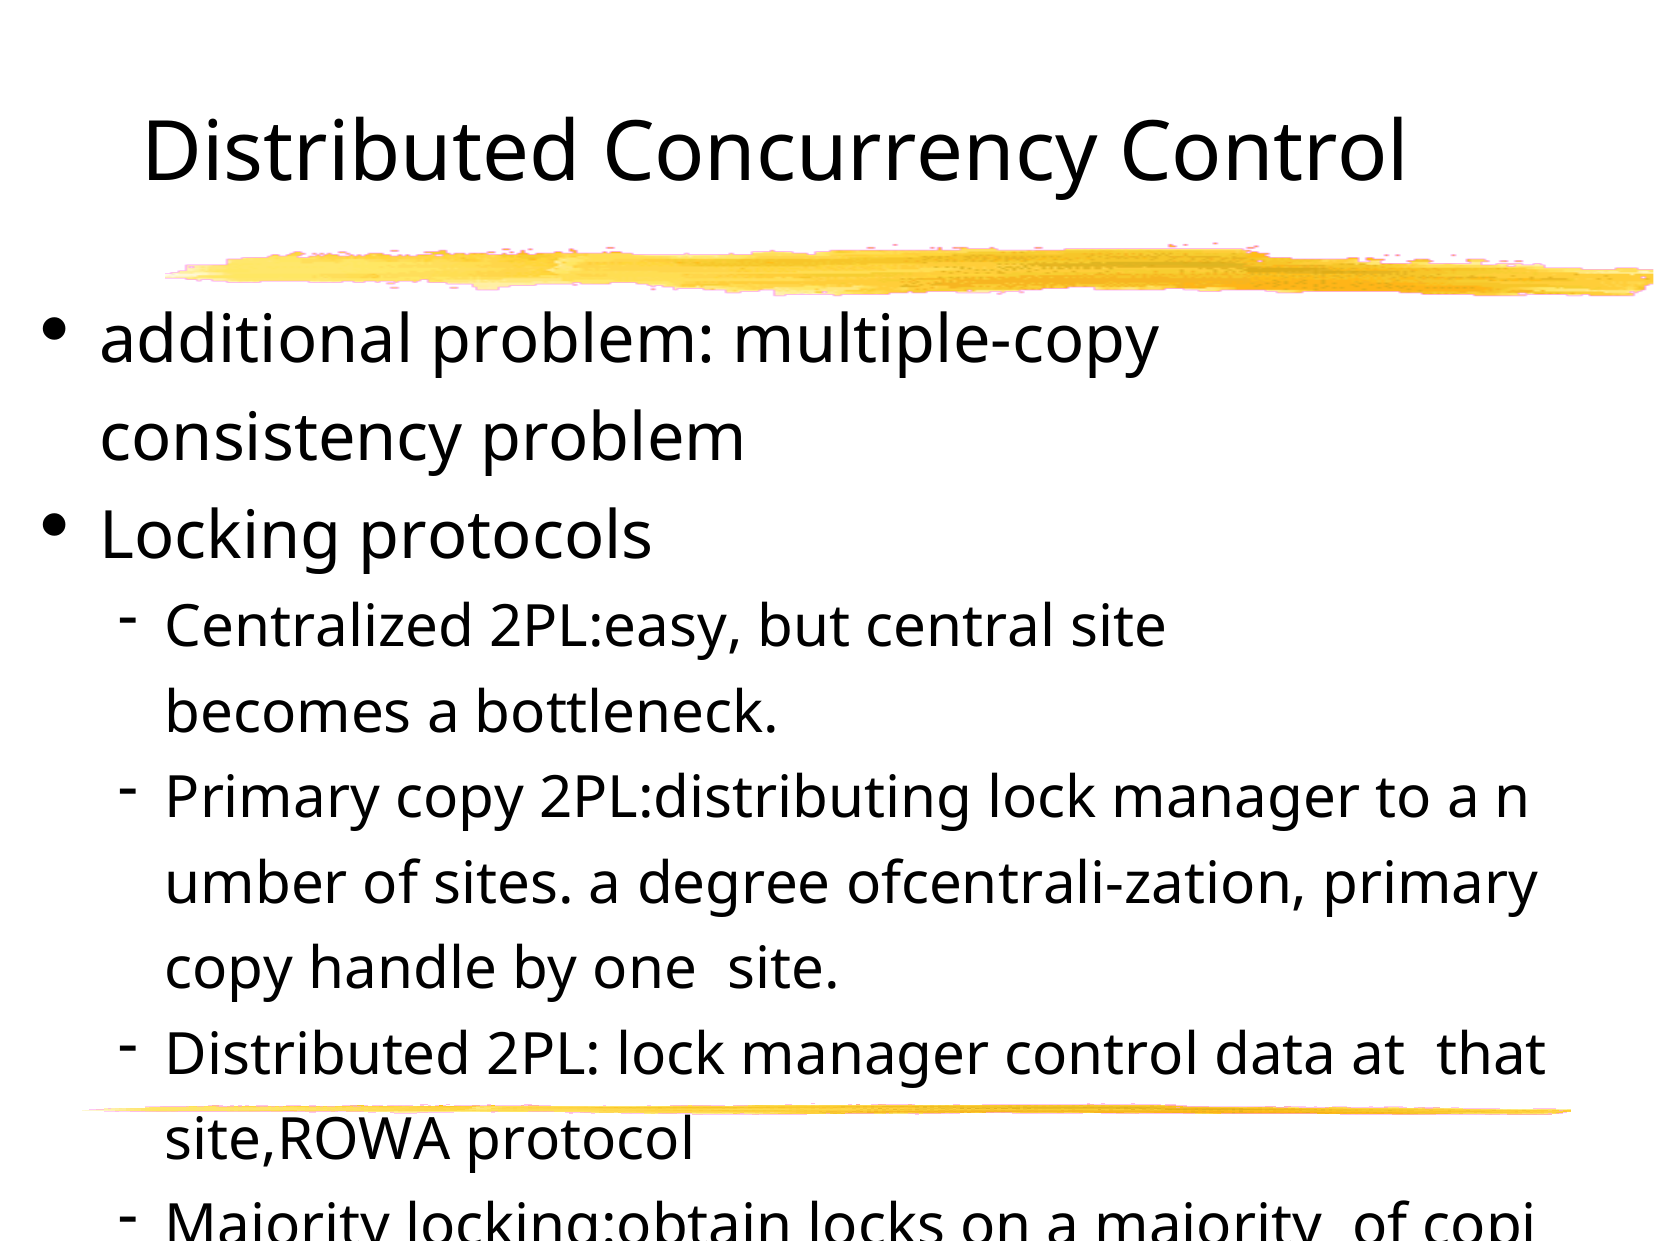

# Distributed Concurrency Control
additional problem: multiple-copy
consistency problem
Locking protocols
Centralized 2PL:easy, but central site
becomes a bottleneck.
Primary copy 2PL:distributing lock manager to a number of sites. a degree ofcentrali-zation, primary copy handle by one site.
Distributed 2PL: lock manager control data at that site,ROWA protocol
Majority locking:obtain locks on a majority of copies